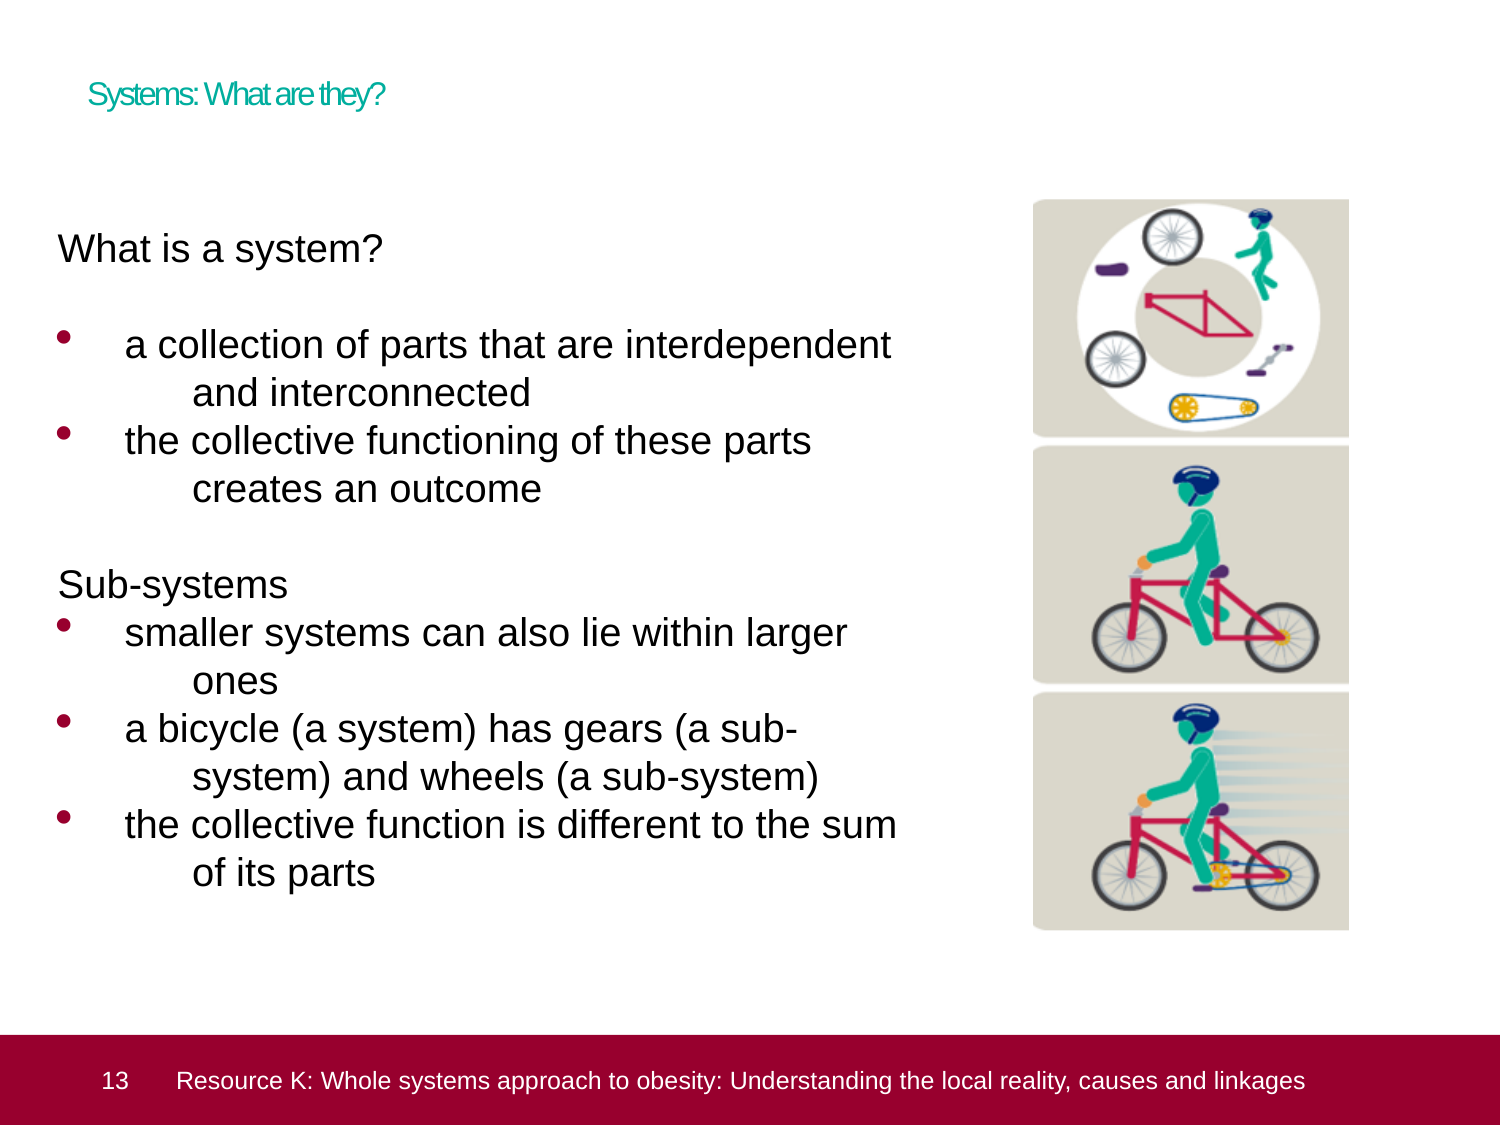

# Systems: What are they?
What is a system?
a collection of parts that are interdependent and interconnected
the collective functioning of these parts creates an outcome
Sub-systems
smaller systems can also lie within larger ones
a bicycle (a system) has gears (a sub-system) and wheels (a sub-system)
the collective function is different to the sum of its parts
 13
Resource K: Whole systems approach to obesity: Understanding the local reality, causes and linkages